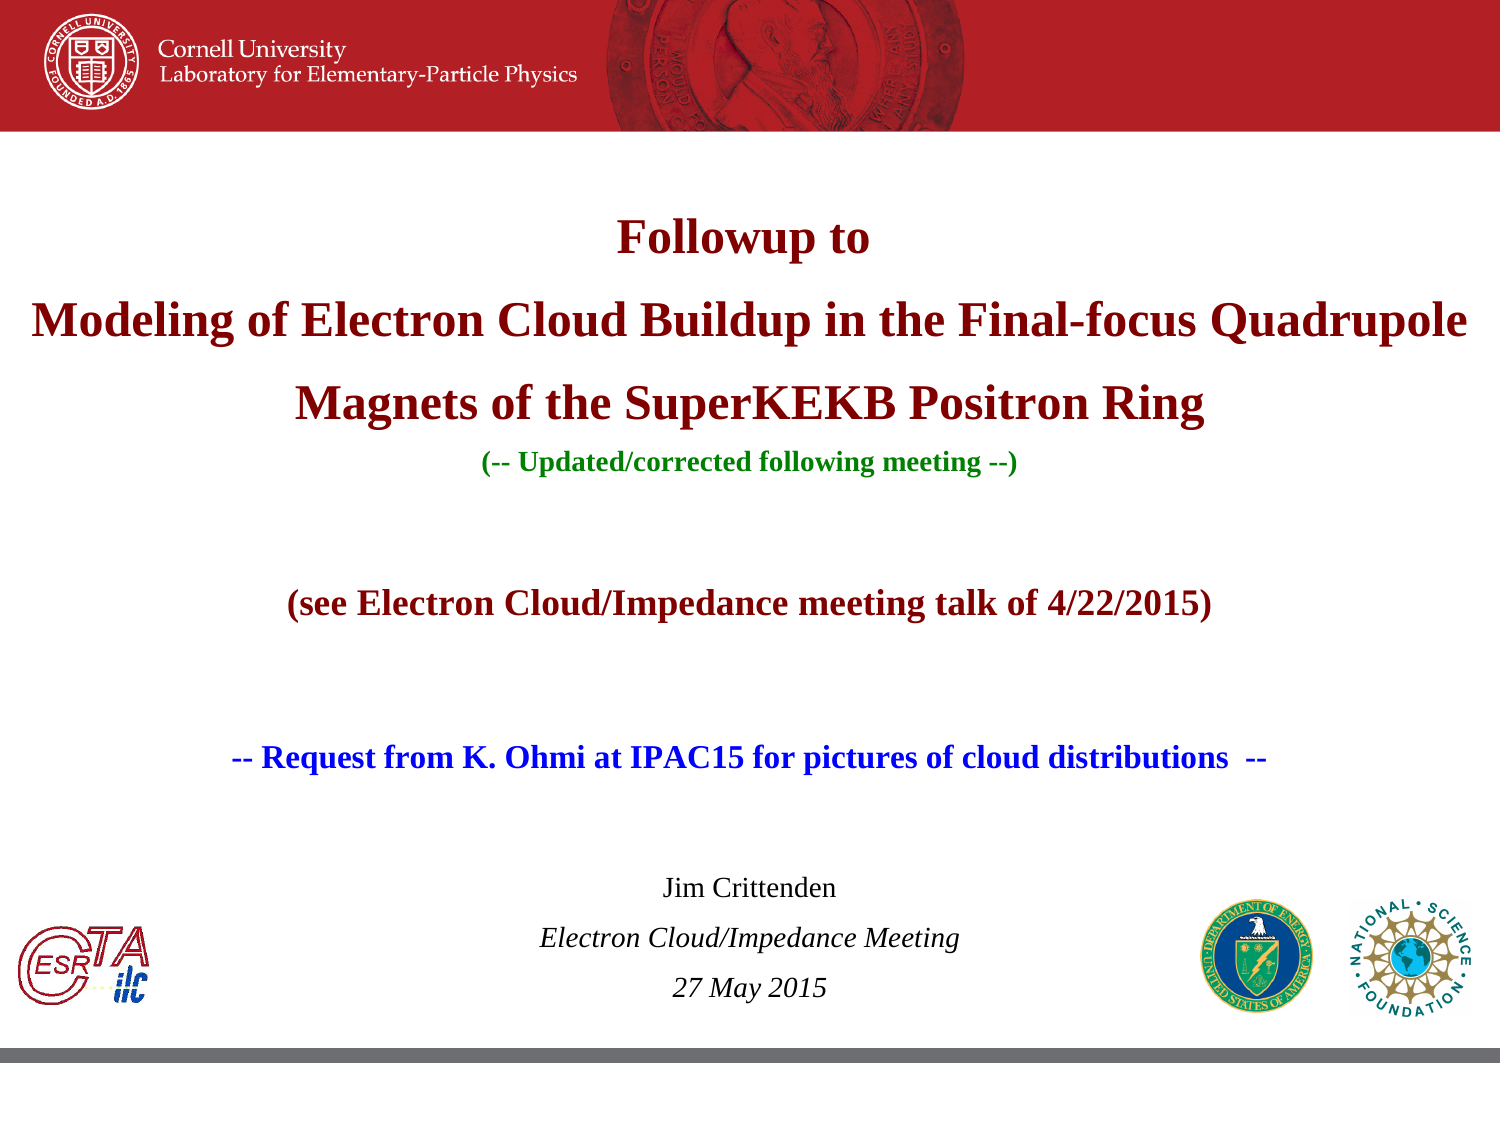

Followup to
Modeling of Electron Cloud Buildup in the Final-focus Quadrupole Magnets of the SuperKEKB Positron Ring
(-- Updated/corrected following meeting --)
(see Electron Cloud/Impedance meeting talk of 4/22/2015)
-- Request from K. Ohmi at IPAC15 for pictures of cloud distributions --
# Jim Crittenden
Electron Cloud/Impedance Meeting
27 May 2015